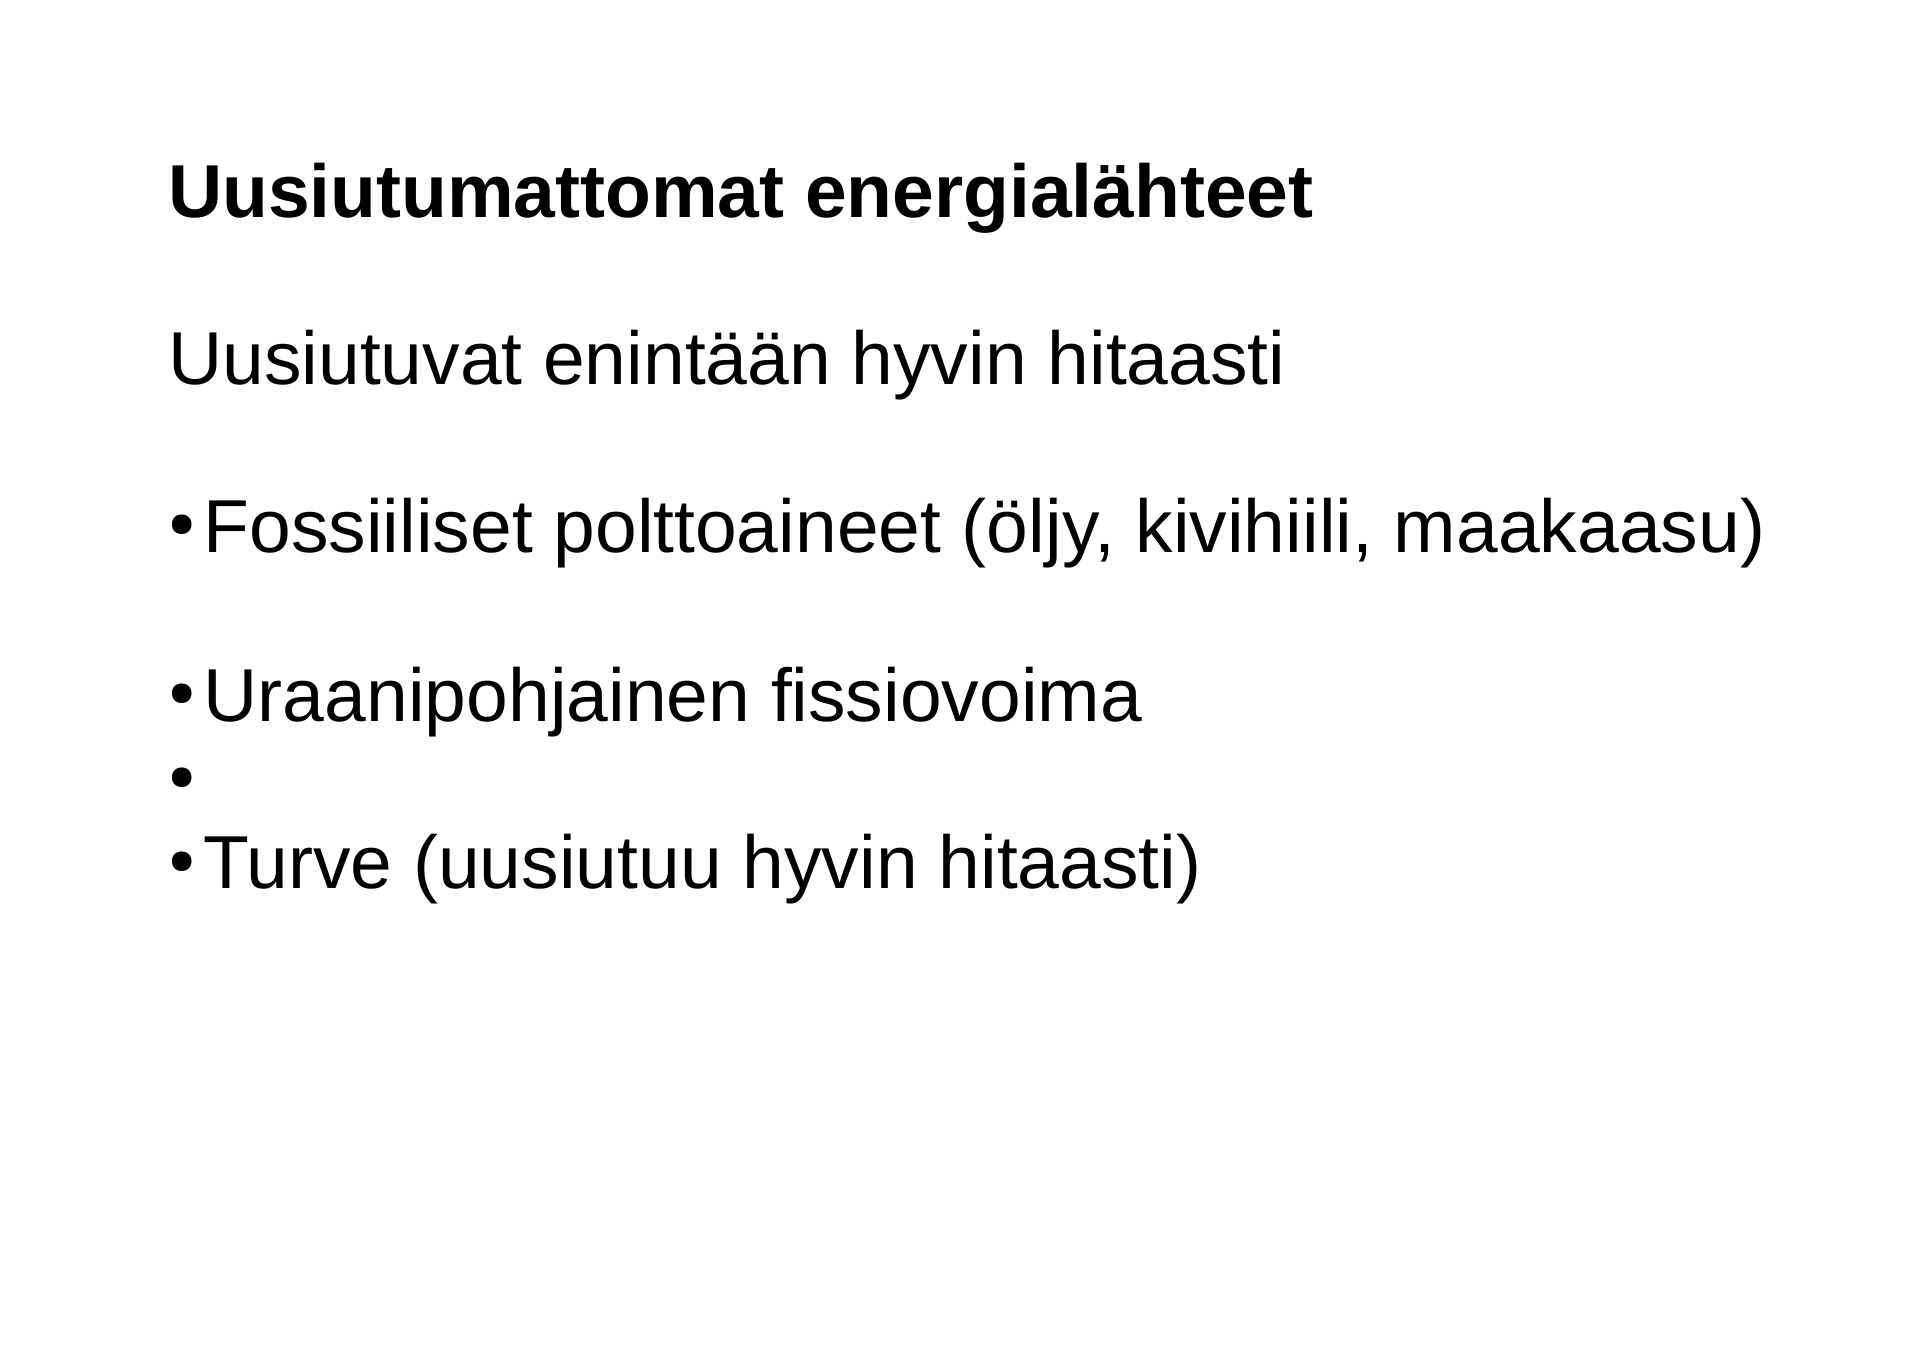

Uusiutumattomat energialähteet
Uusiutuvat enintään hyvin hitaasti
Fossiiliset polttoaineet (öljy, kivihiili, maakaasu)
Uraanipohjainen fissiovoima
Turve (uusiutuu hyvin hitaasti)